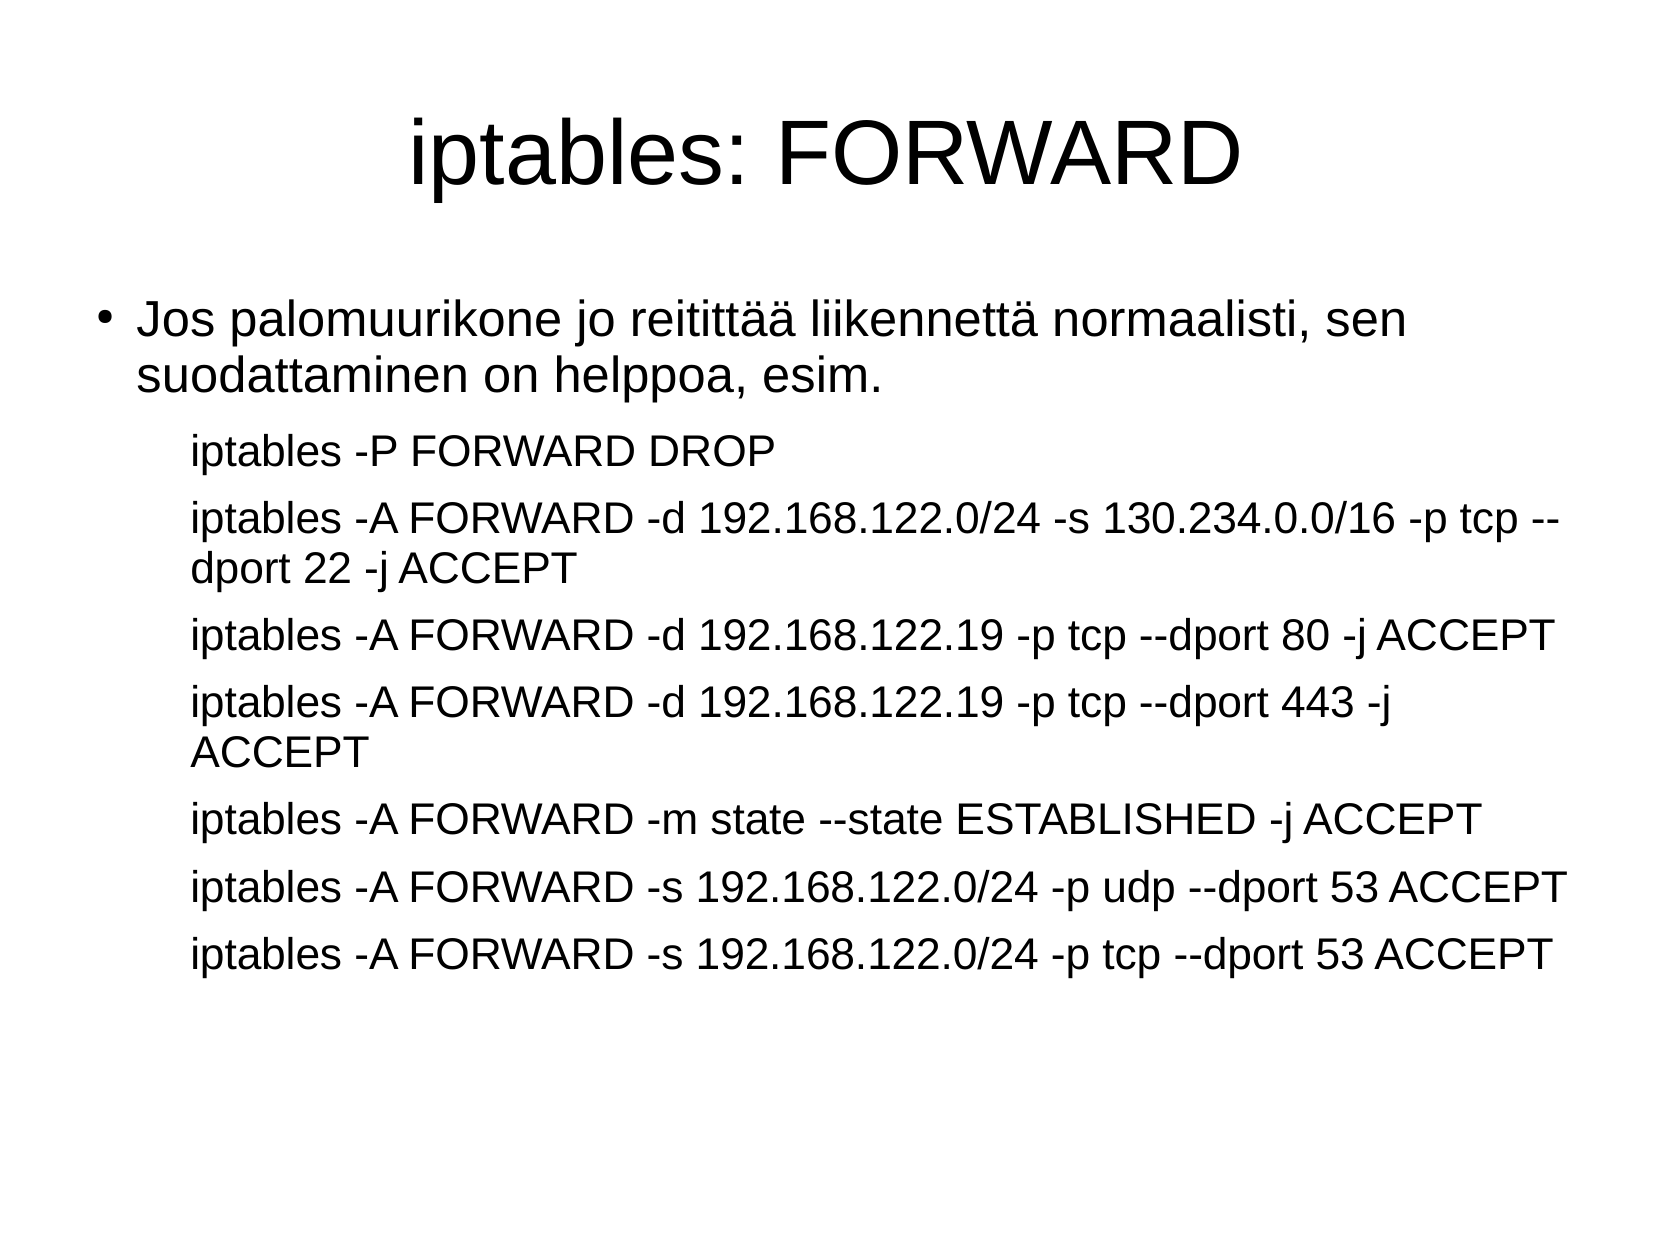

# iptables: FORWARD
Jos palomuurikone jo reitittää liikennettä normaalisti, sen suodattaminen on helppoa, esim.
iptables -P FORWARD DROP
iptables -A FORWARD -d 192.168.122.0/24 -s 130.234.0.0/16 -p tcp --dport 22 -j ACCEPT
iptables -A FORWARD -d 192.168.122.19 -p tcp --dport 80 -j ACCEPT
iptables -A FORWARD -d 192.168.122.19 -p tcp --dport 443 -j ACCEPT
iptables -A FORWARD -m state --state ESTABLISHED -j ACCEPT
iptables -A FORWARD -s 192.168.122.0/24 -p udp --dport 53 ACCEPT
iptables -A FORWARD -s 192.168.122.0/24 -p tcp --dport 53 ACCEPT